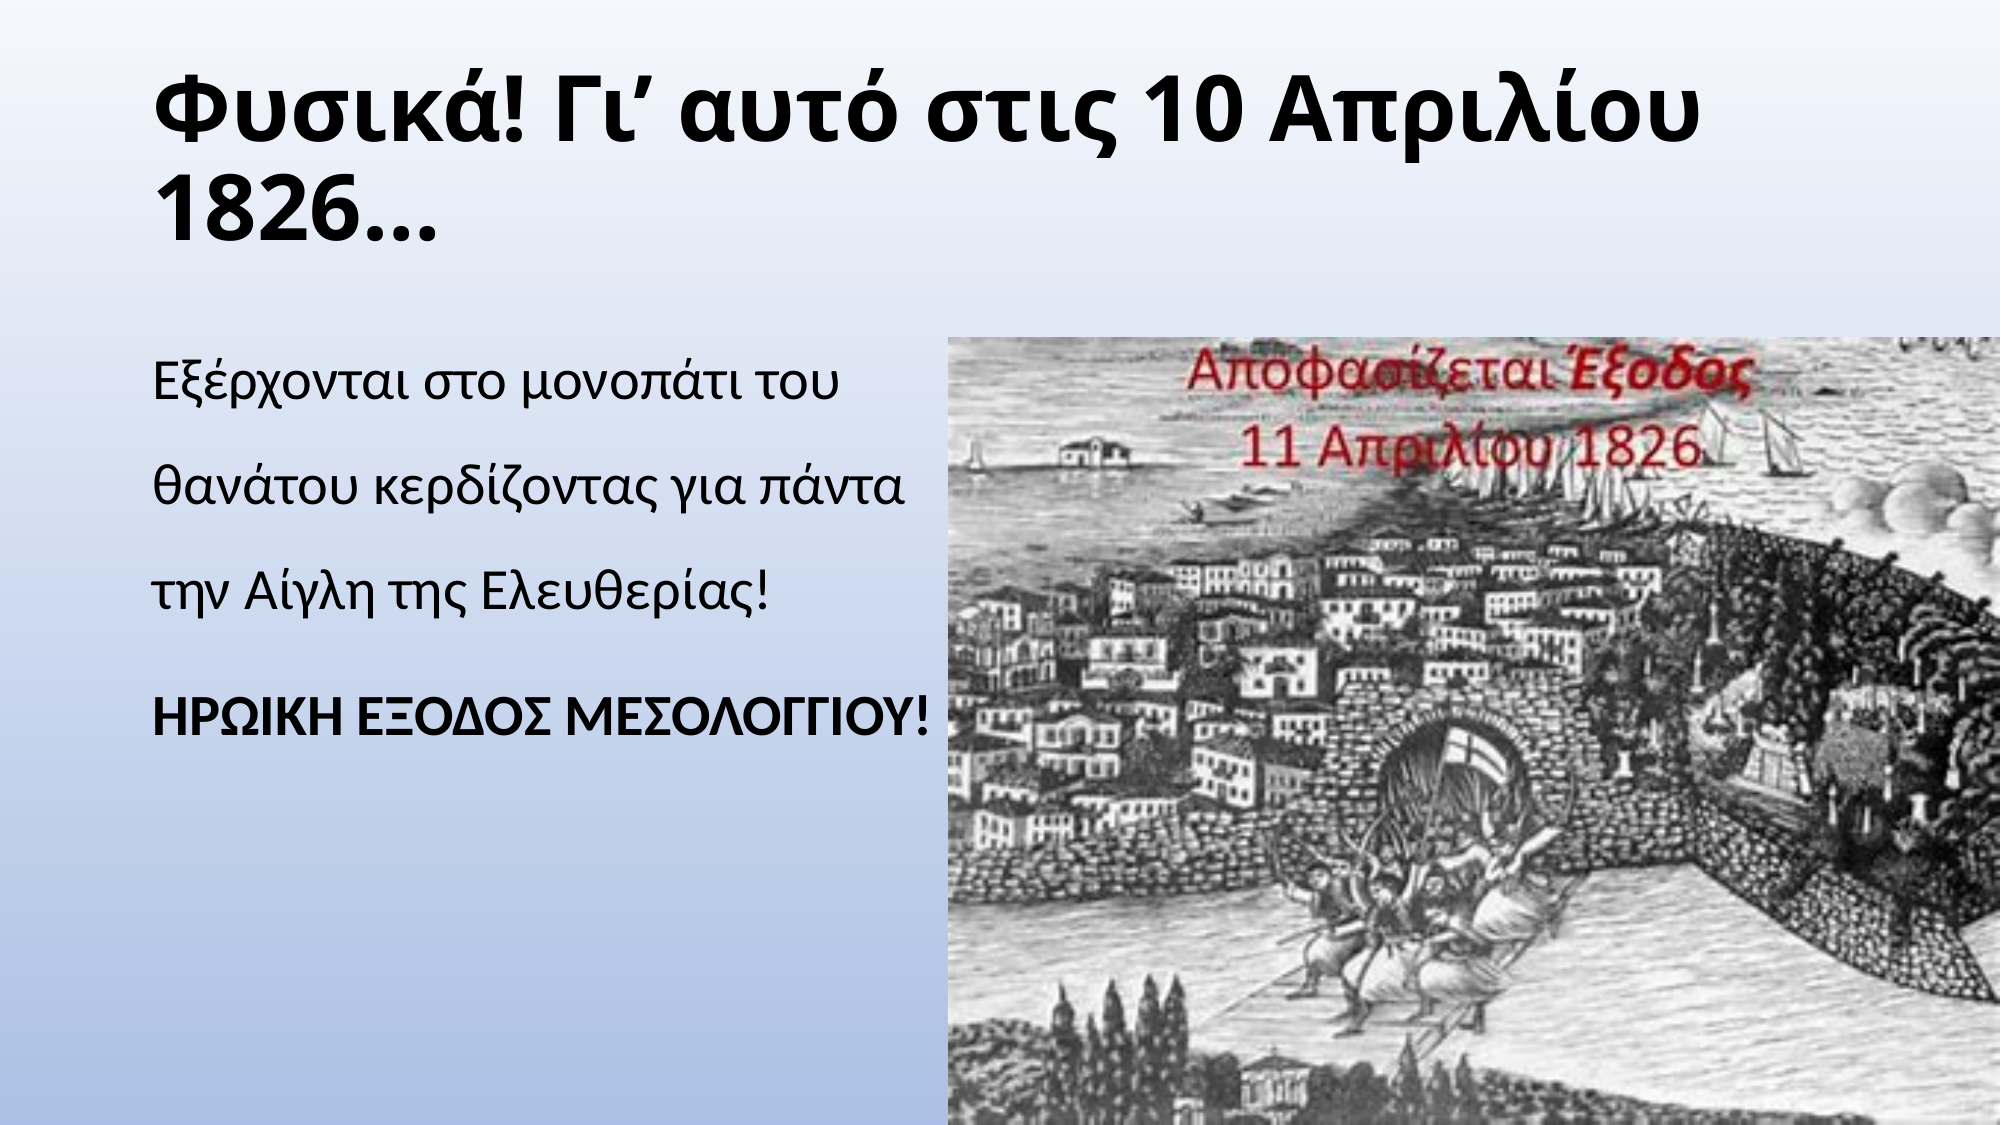

# Φυσικά! Γι’ αυτό στις 10 Απριλίου 1826…
Εξέρχονται στο μονοπάτι του θανάτου κερδίζοντας για πάντα την Αίγλη της Ελευθερίας!
ΗΡΩΙΚΗ ΕΞΟΔΟΣ ΜΕΣΟΛΟΓΓΙΟΥ!